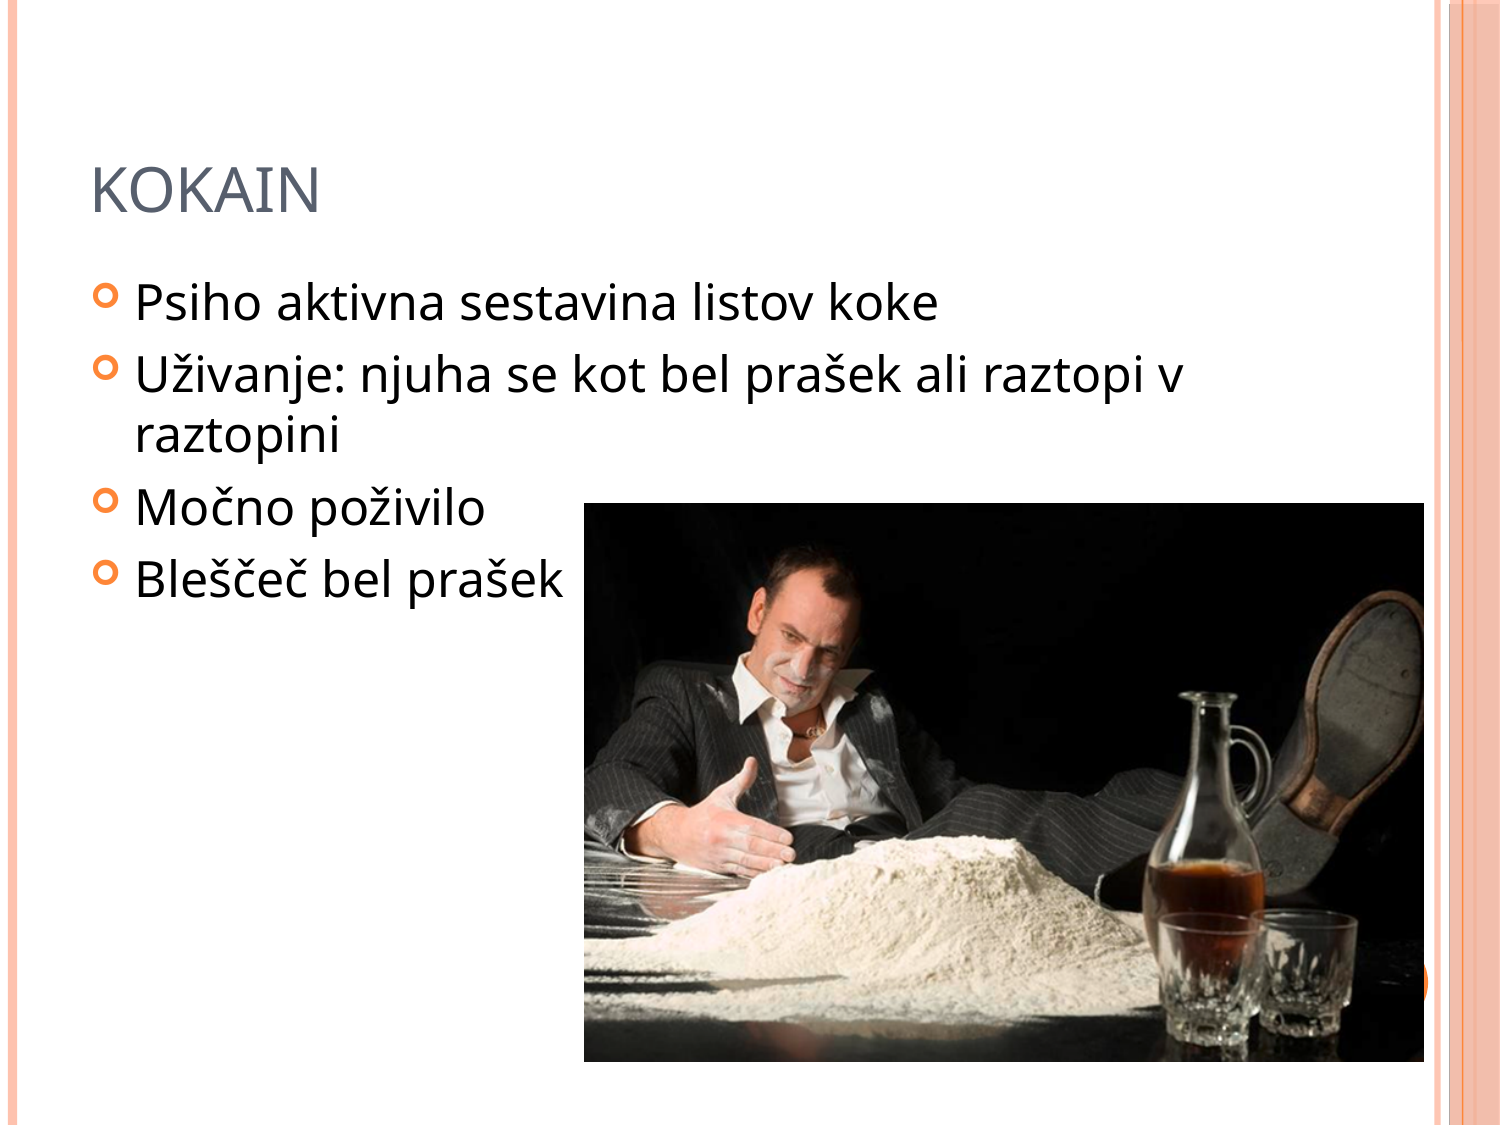

# KOKAIN
Psiho aktivna sestavina listov koke
Uživanje: njuha se kot bel prašek ali raztopi v raztopini
Močno poživilo
Bleščeč bel prašek